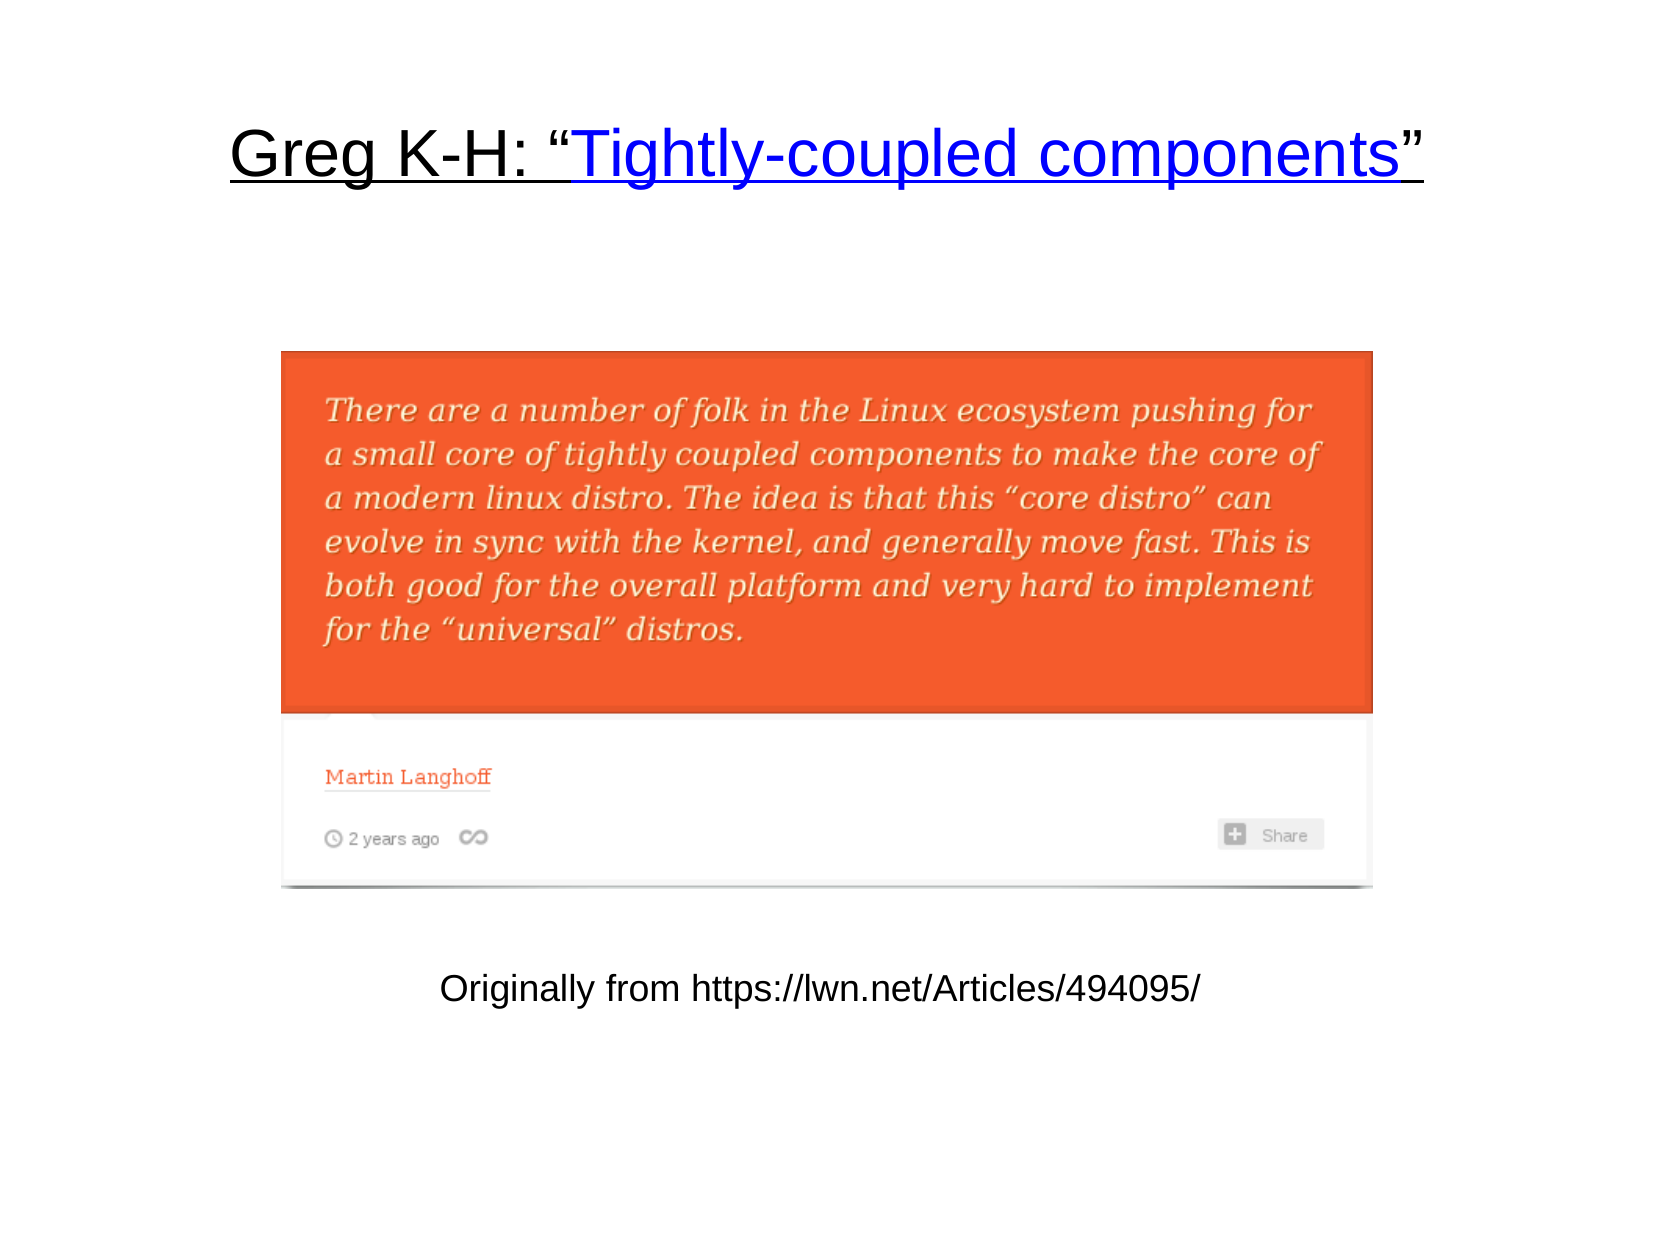

# Greg K-H: “Tightly-coupled components”
Originally from https://lwn.net/Articles/494095/